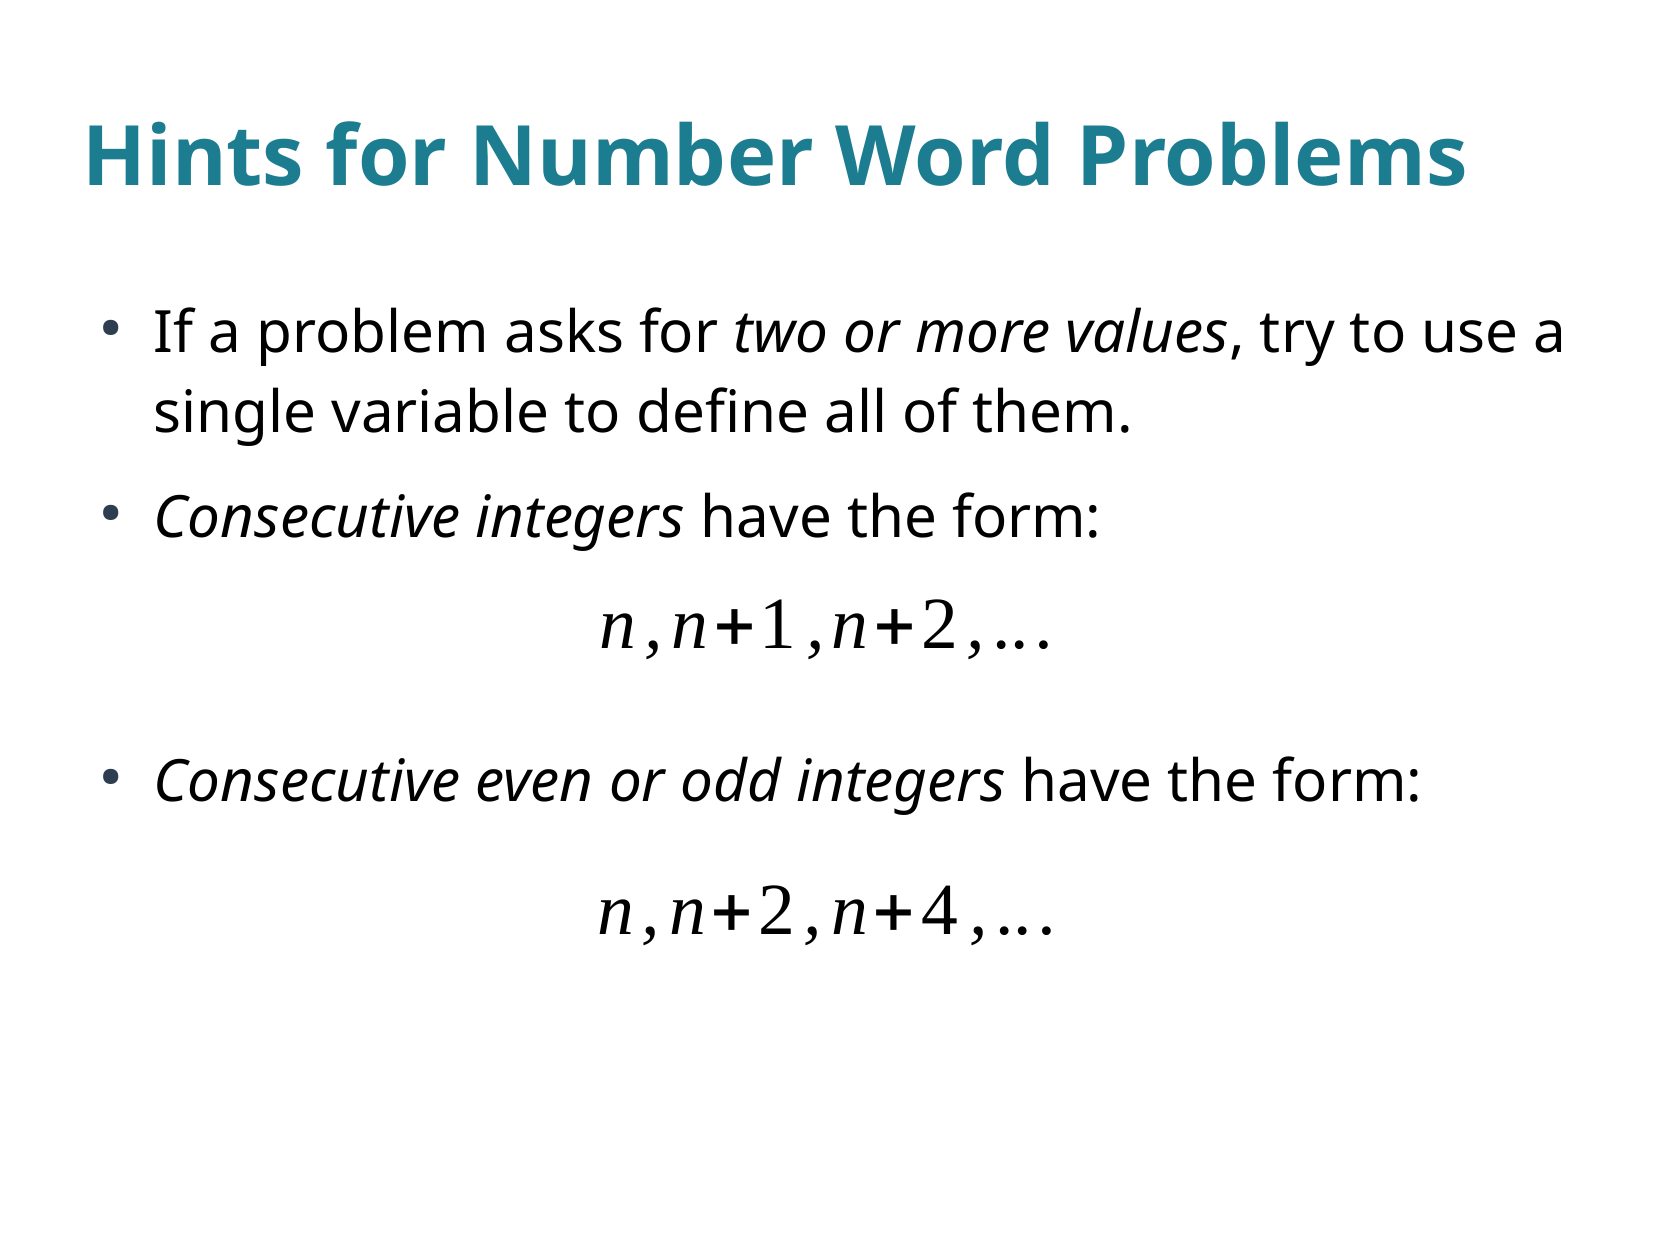

# Hints for Number Word Problems
If a problem asks for two or more values, try to use a single variable to define all of them.
Consecutive integers have the form:
Consecutive even or odd integers have the form: